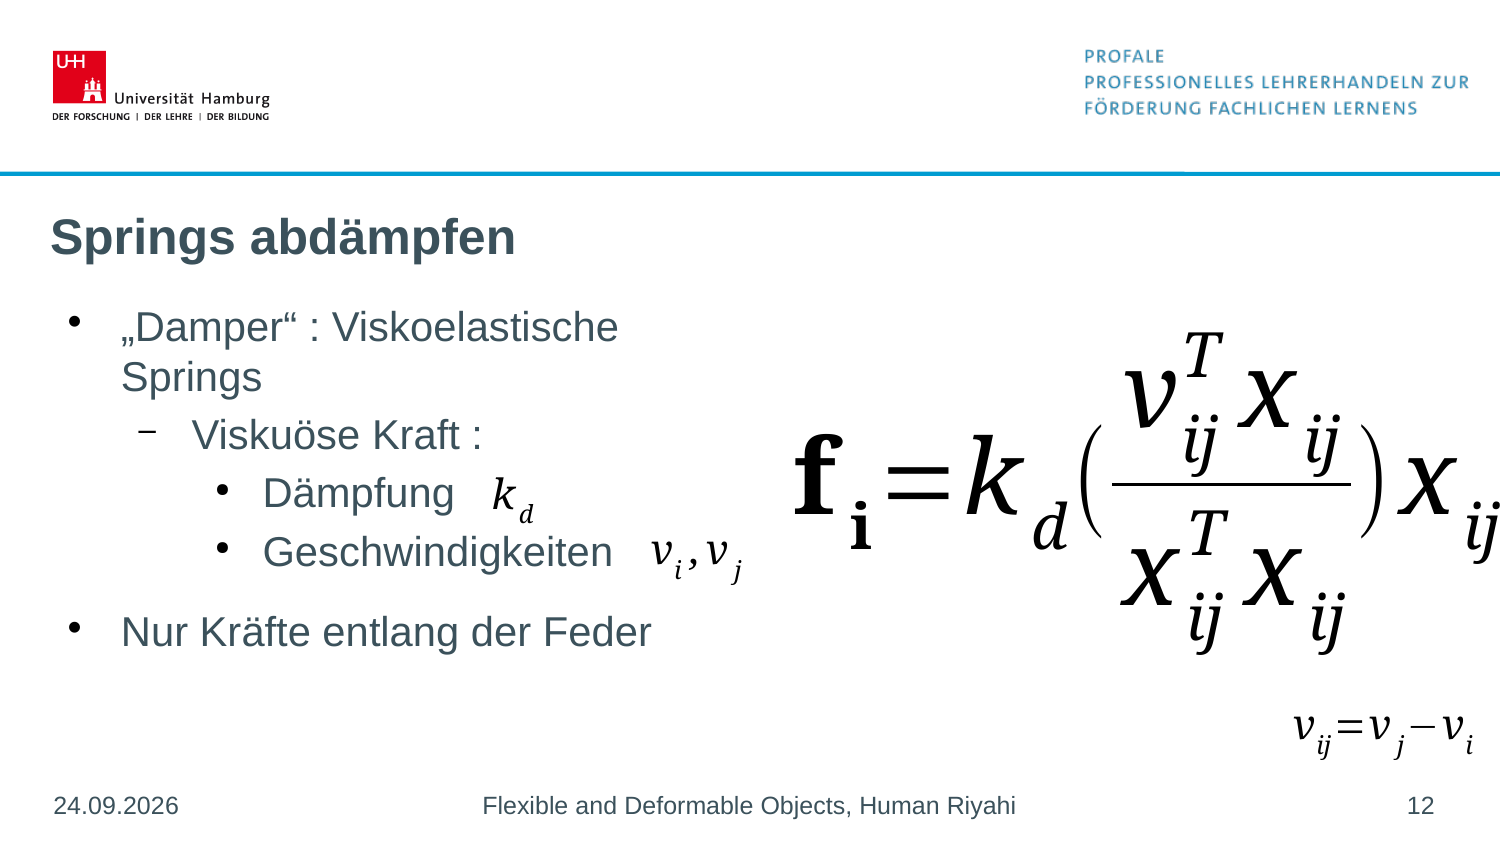

# Springs abdämpfen
„Damper“ : Viskoelastische Springs
Viskuöse Kraft :
Dämpfung
Geschwindigkeiten
Nur Kräfte entlang der Feder
Flexible and Deformable Objects, Human Riyahi